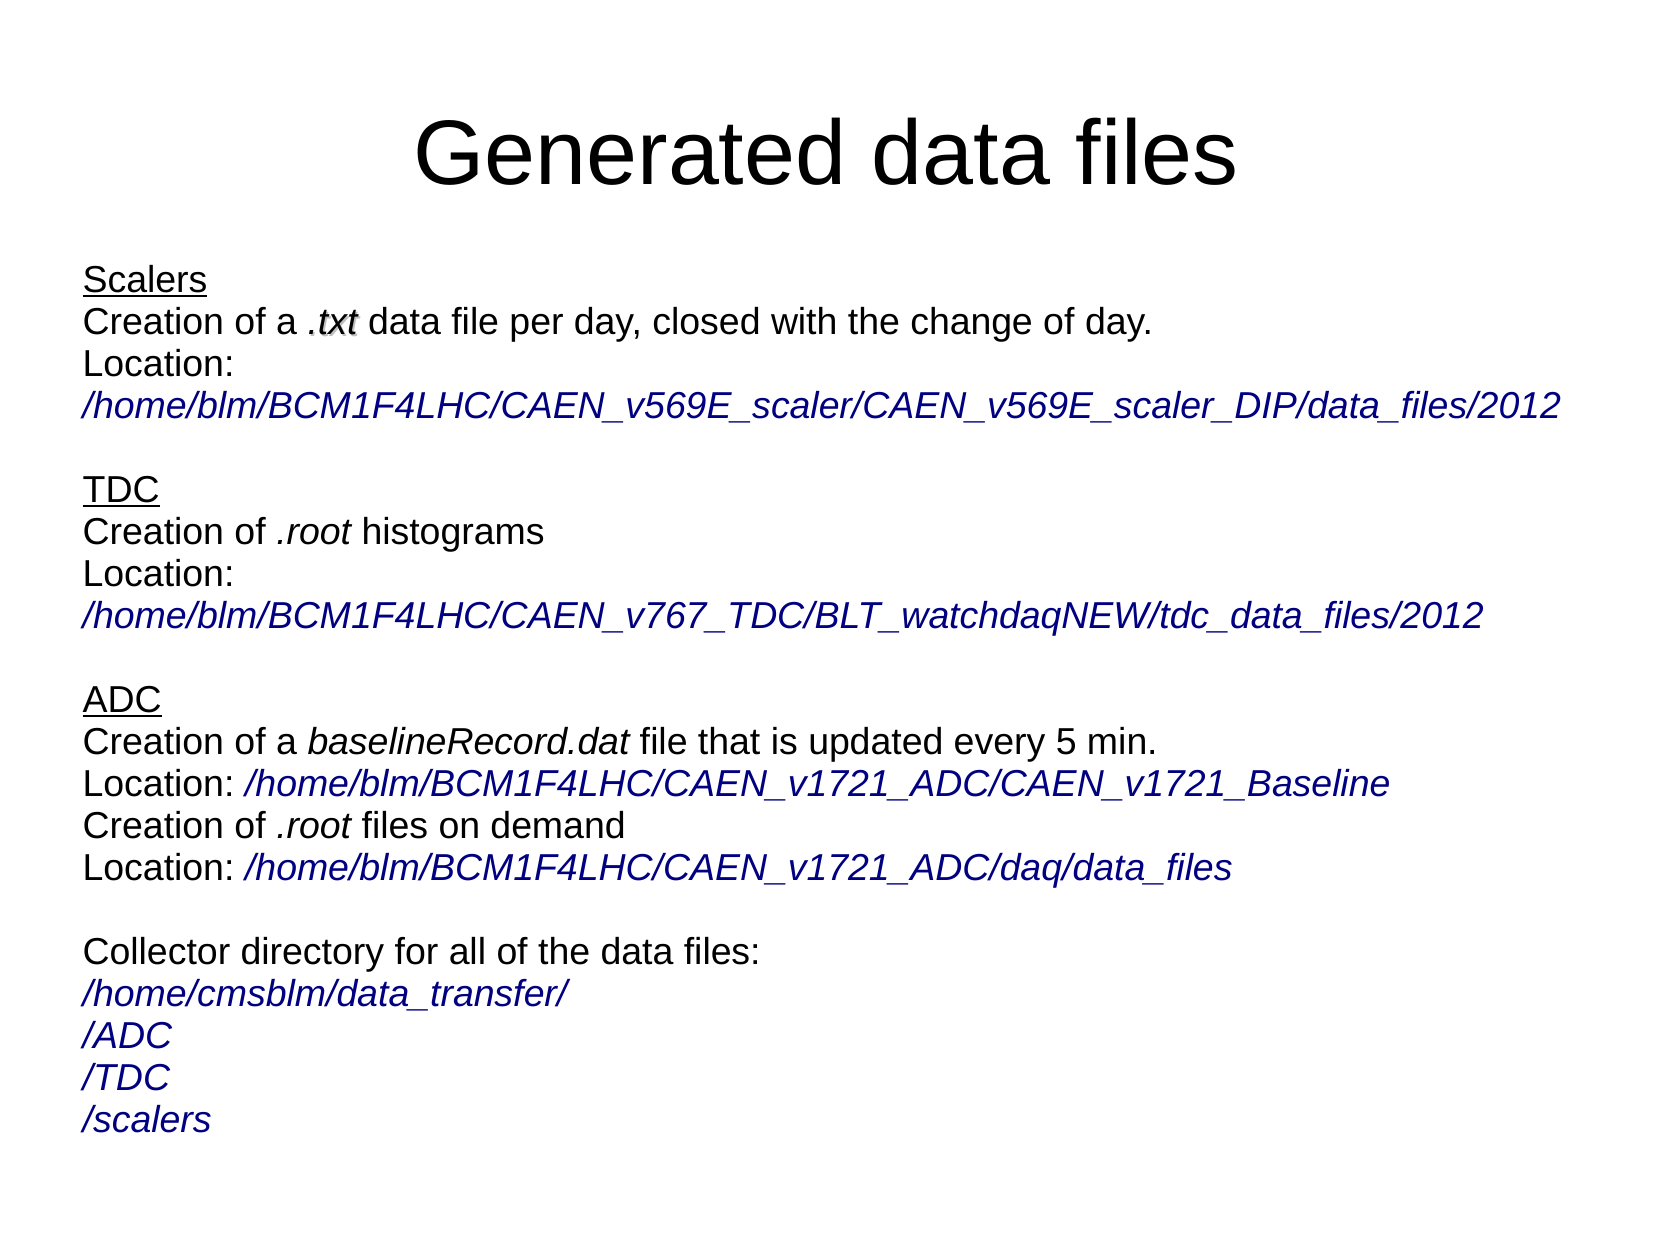

# Generated data files
Scalers
Creation of a .txt data file per day, closed with the change of day.
Location:
/home/blm/BCM1F4LHC/CAEN_v569E_scaler/CAEN_v569E_scaler_DIP/data_files/2012
TDC
Creation of .root histograms
Location: /home/blm/BCM1F4LHC/CAEN_v767_TDC/BLT_watchdaqNEW/tdc_data_files/2012
ADC
Creation of a baselineRecord.dat file that is updated every 5 min.
Location: /home/blm/BCM1F4LHC/CAEN_v1721_ADC/CAEN_v1721_Baseline
Creation of .root files on demand
Location: /home/blm/BCM1F4LHC/CAEN_v1721_ADC/daq/data_files
Collector directory for all of the data files:
/home/cmsblm/data_transfer/
/ADC
/TDC
/scalers